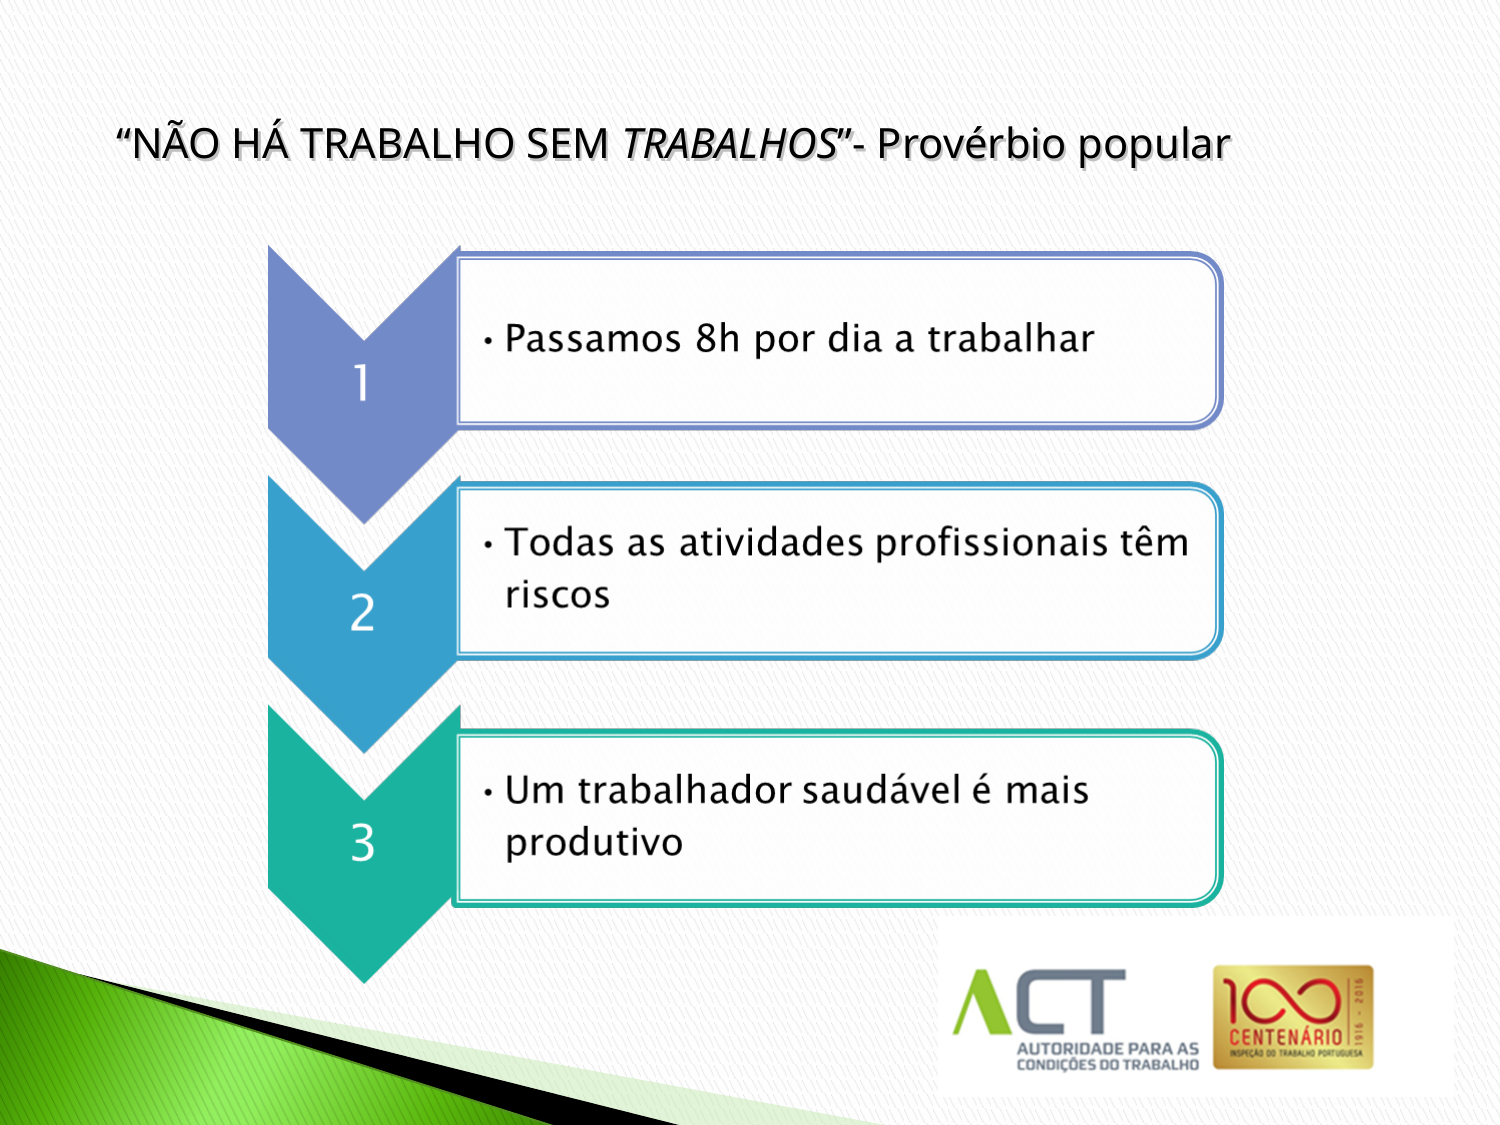

# “NÃO HÁ TRABALHO SEM TRABALHOS”- Provérbio popular